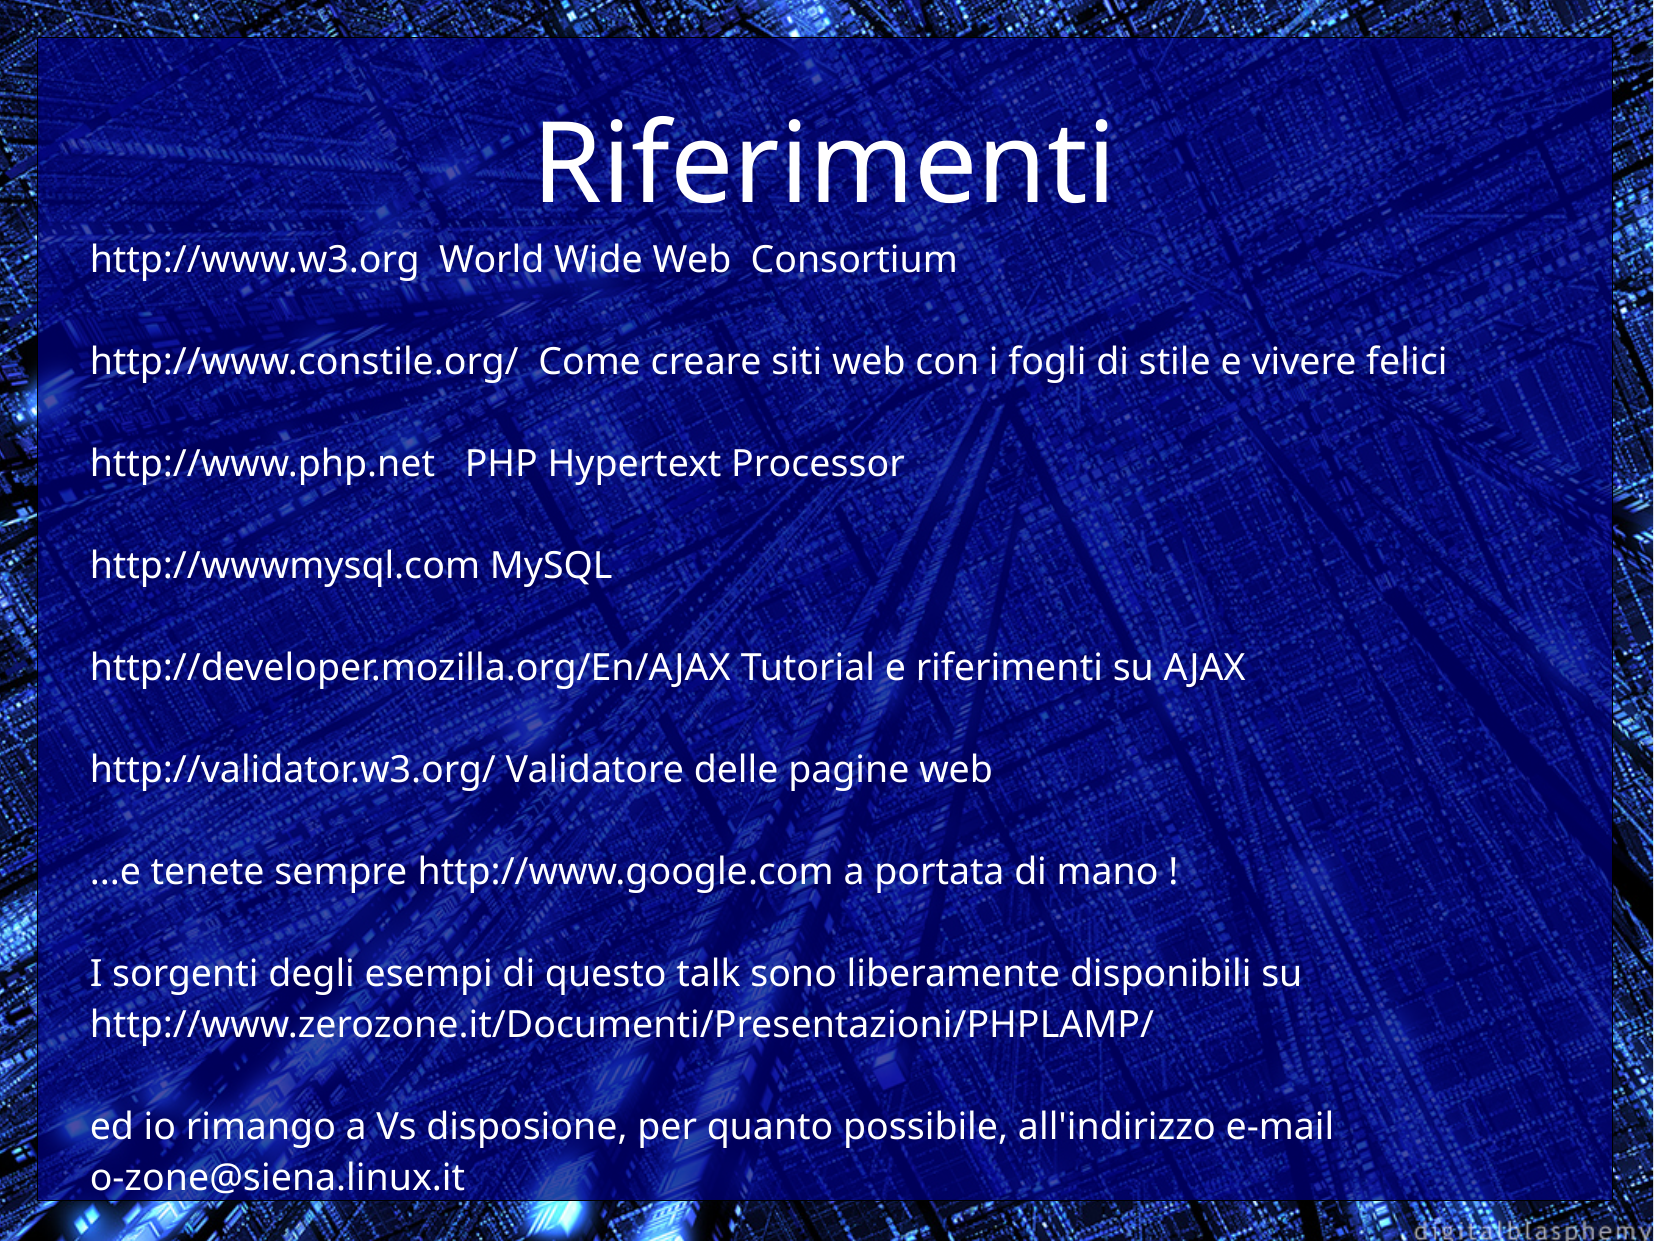

Riferimenti
http://www.w3.org World Wide Web Consortium
http://www.constile.org/ Come creare siti web con i fogli di stile e vivere felici
http://www.php.net	PHP Hypertext Processor
http://wwwmysql.com MySQL
http://developer.mozilla.org/En/AJAX Tutorial e riferimenti su AJAX
http://validator.w3.org/ Validatore delle pagine web
...e tenete sempre http://www.google.com a portata di mano !
I sorgenti degli esempi di questo talk sono liberamente disponibili su http://www.zerozone.it/Documenti/Presentazioni/PHPLAMP/
ed io rimango a Vs disposione, per quanto possibile, all'indirizzo e-mail
o-zone@siena.linux.it
#